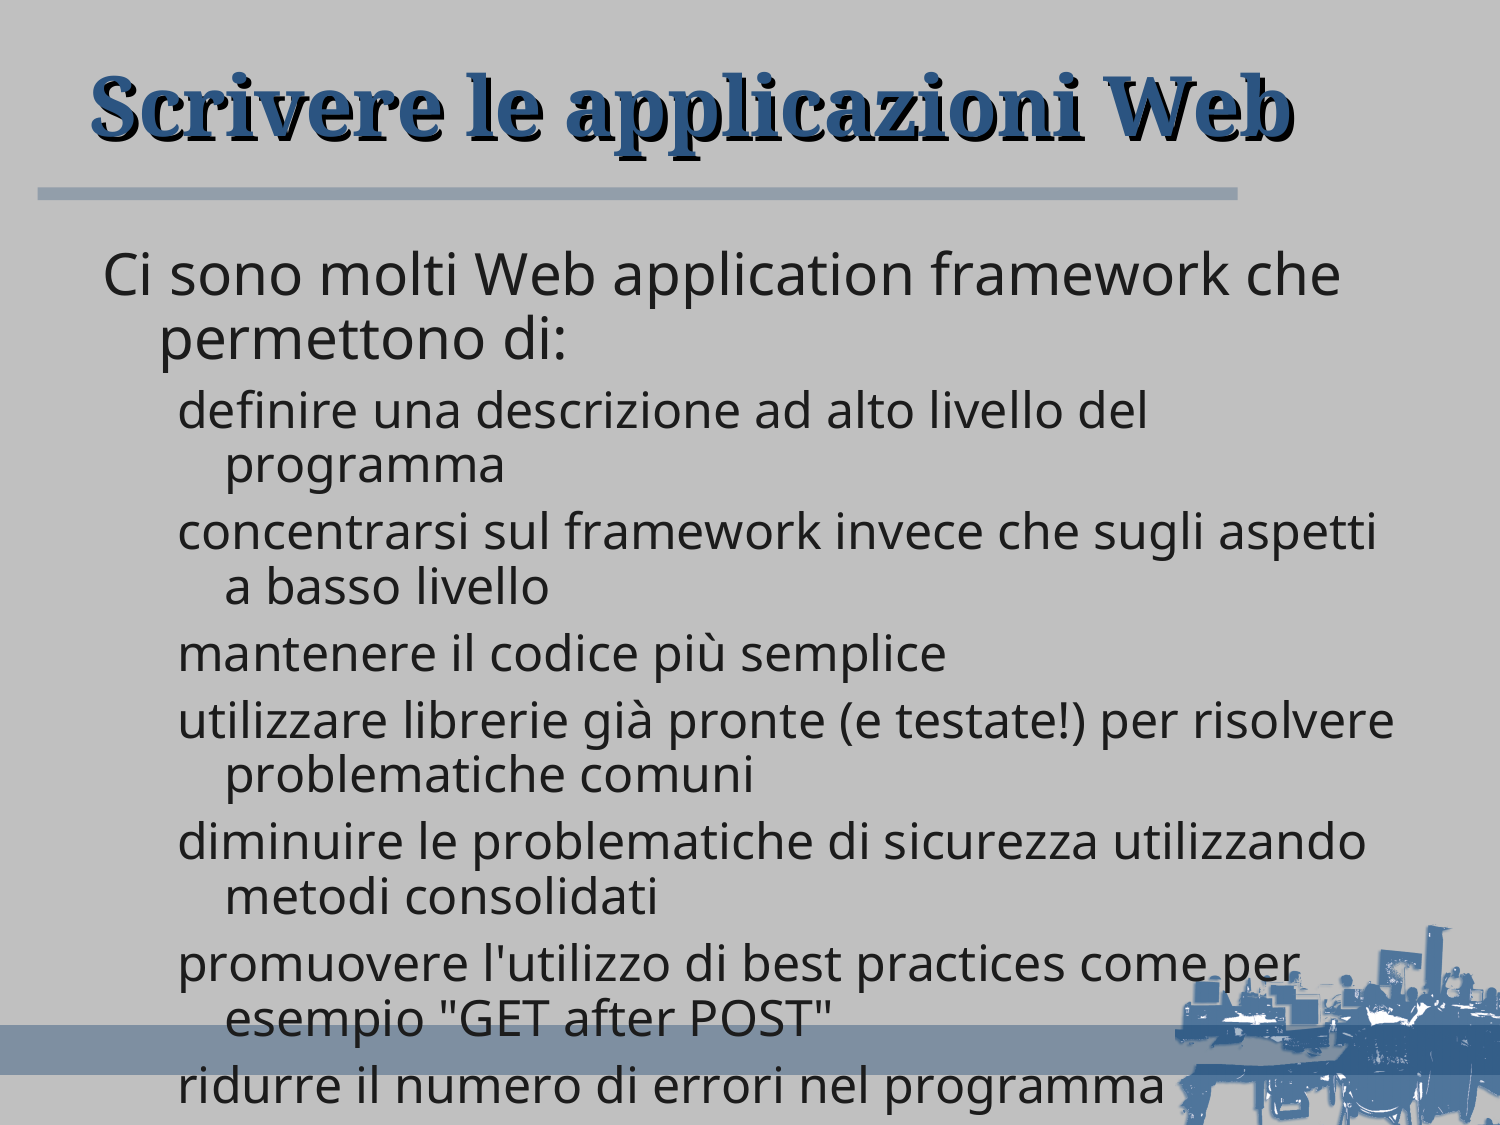

# Scrivere le applicazioni Web
Ci sono molti Web application framework che permettono di:
definire una descrizione ad alto livello del programma
concentrarsi sul framework invece che sugli aspetti a basso livello
mantenere il codice più semplice
utilizzare librerie già pronte (e testate!) per risolvere problematiche comuni
diminuire le problematiche di sicurezza utilizzando metodi consolidati
promuovere l'utilizzo di best practices come per esempio "GET after POST"
ridurre il numero di errori nel programma